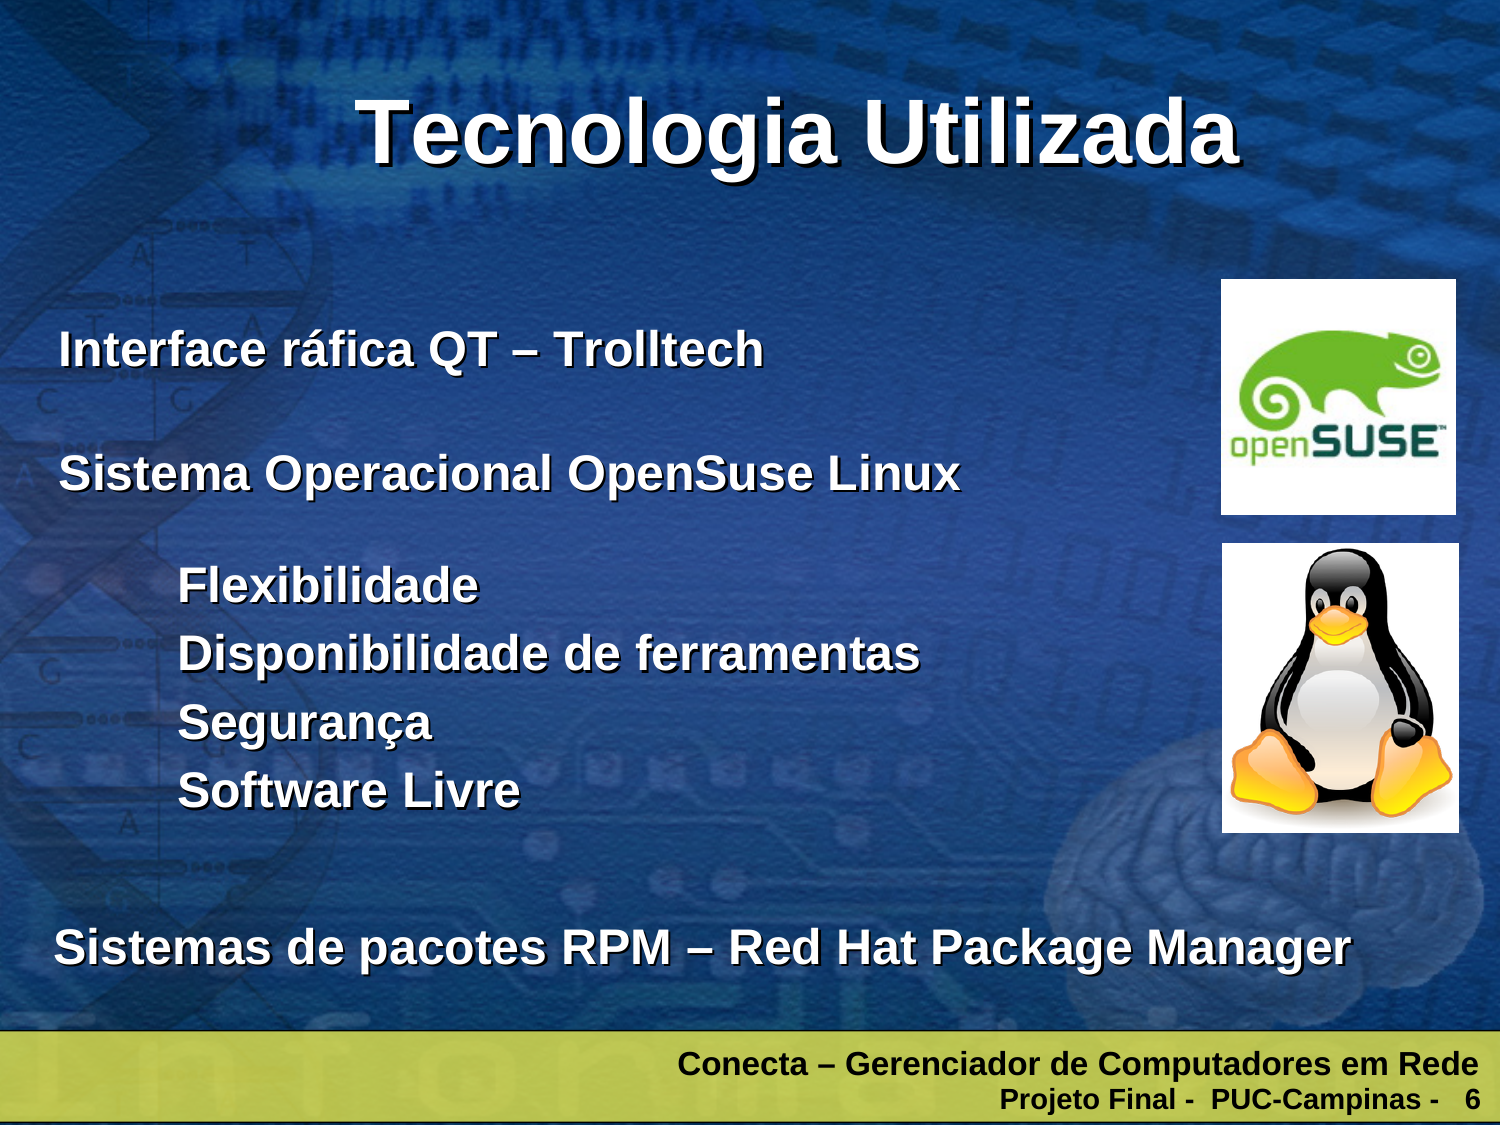

# Tecnologia Utilizada
Interface ráfica QT – Trolltech
Sistema Operacional OpenSuse Linux
Flexibilidade
Disponibilidade de ferramentas
Segurança
Software Livre
Sistemas de pacotes RPM – Red Hat Package Manager